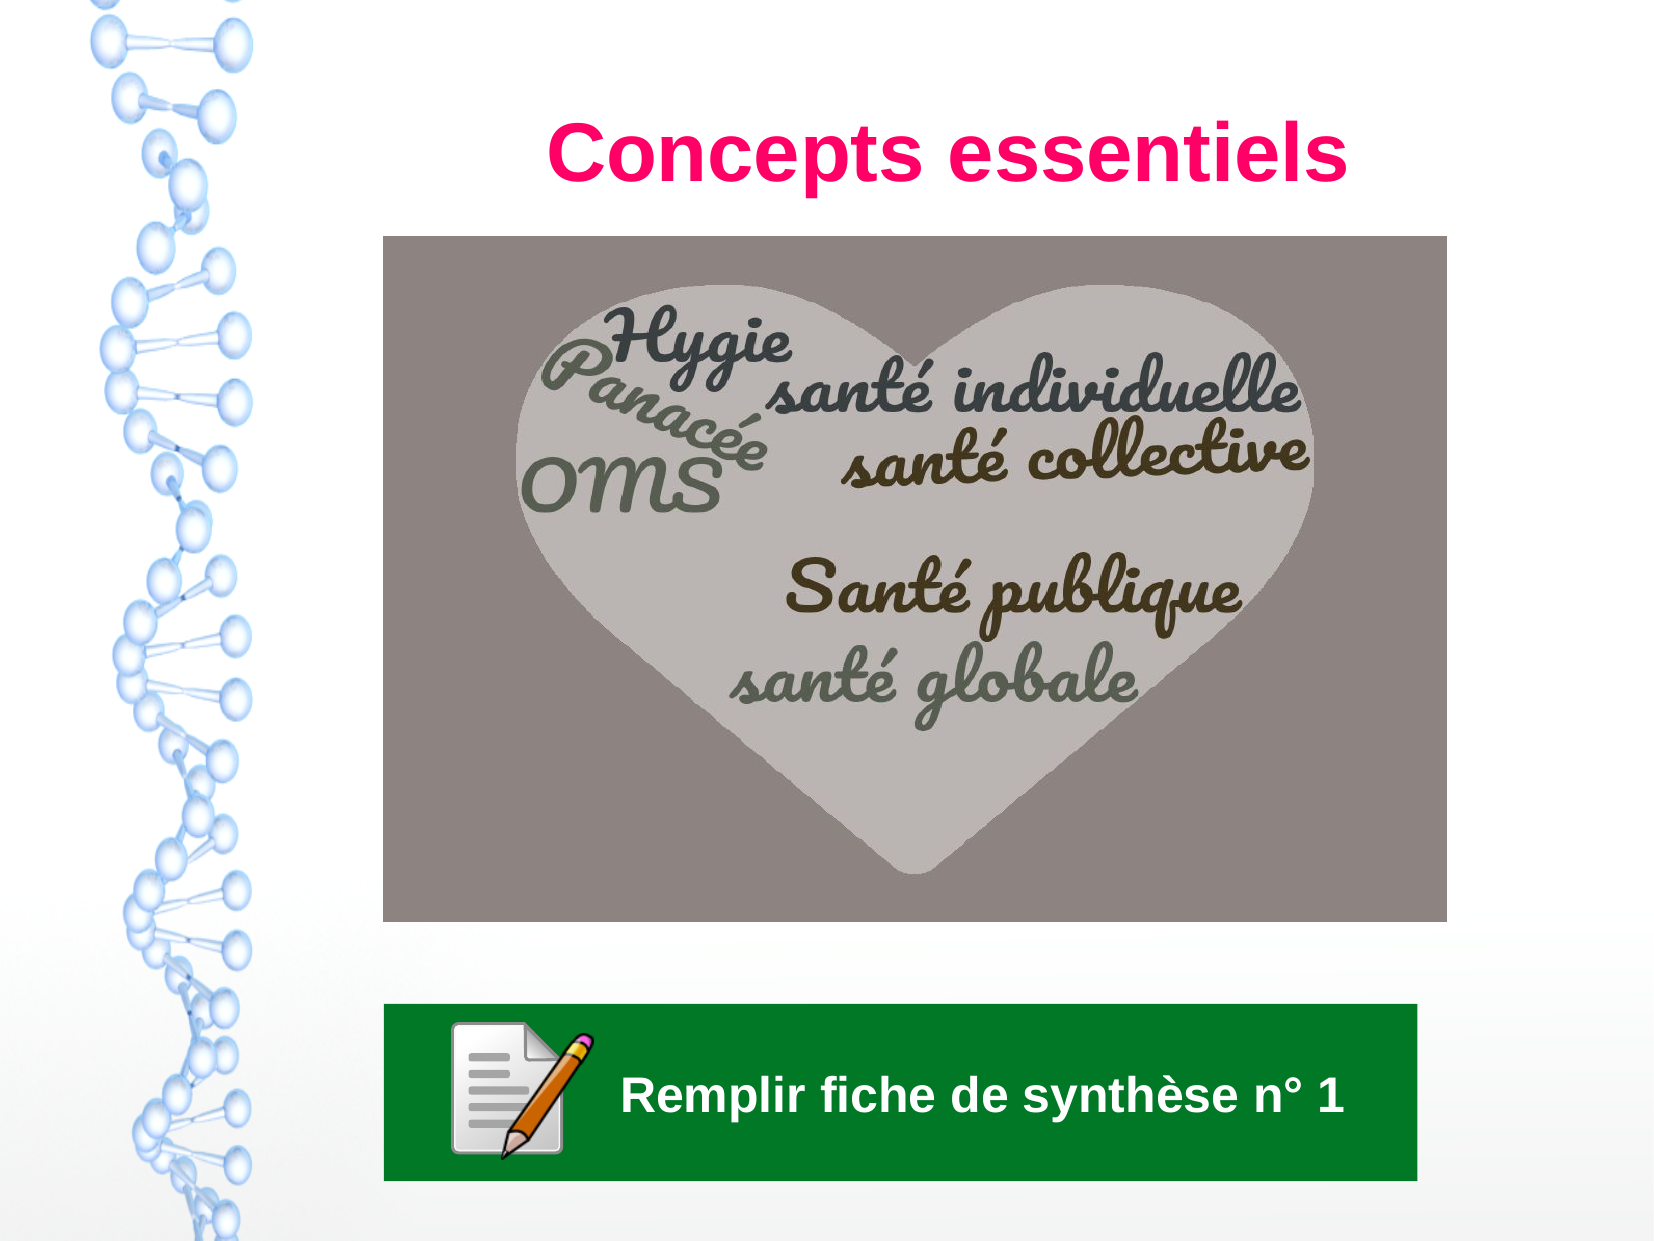

Concepts essentiels
			Remplir fiche de synthèse n° 1